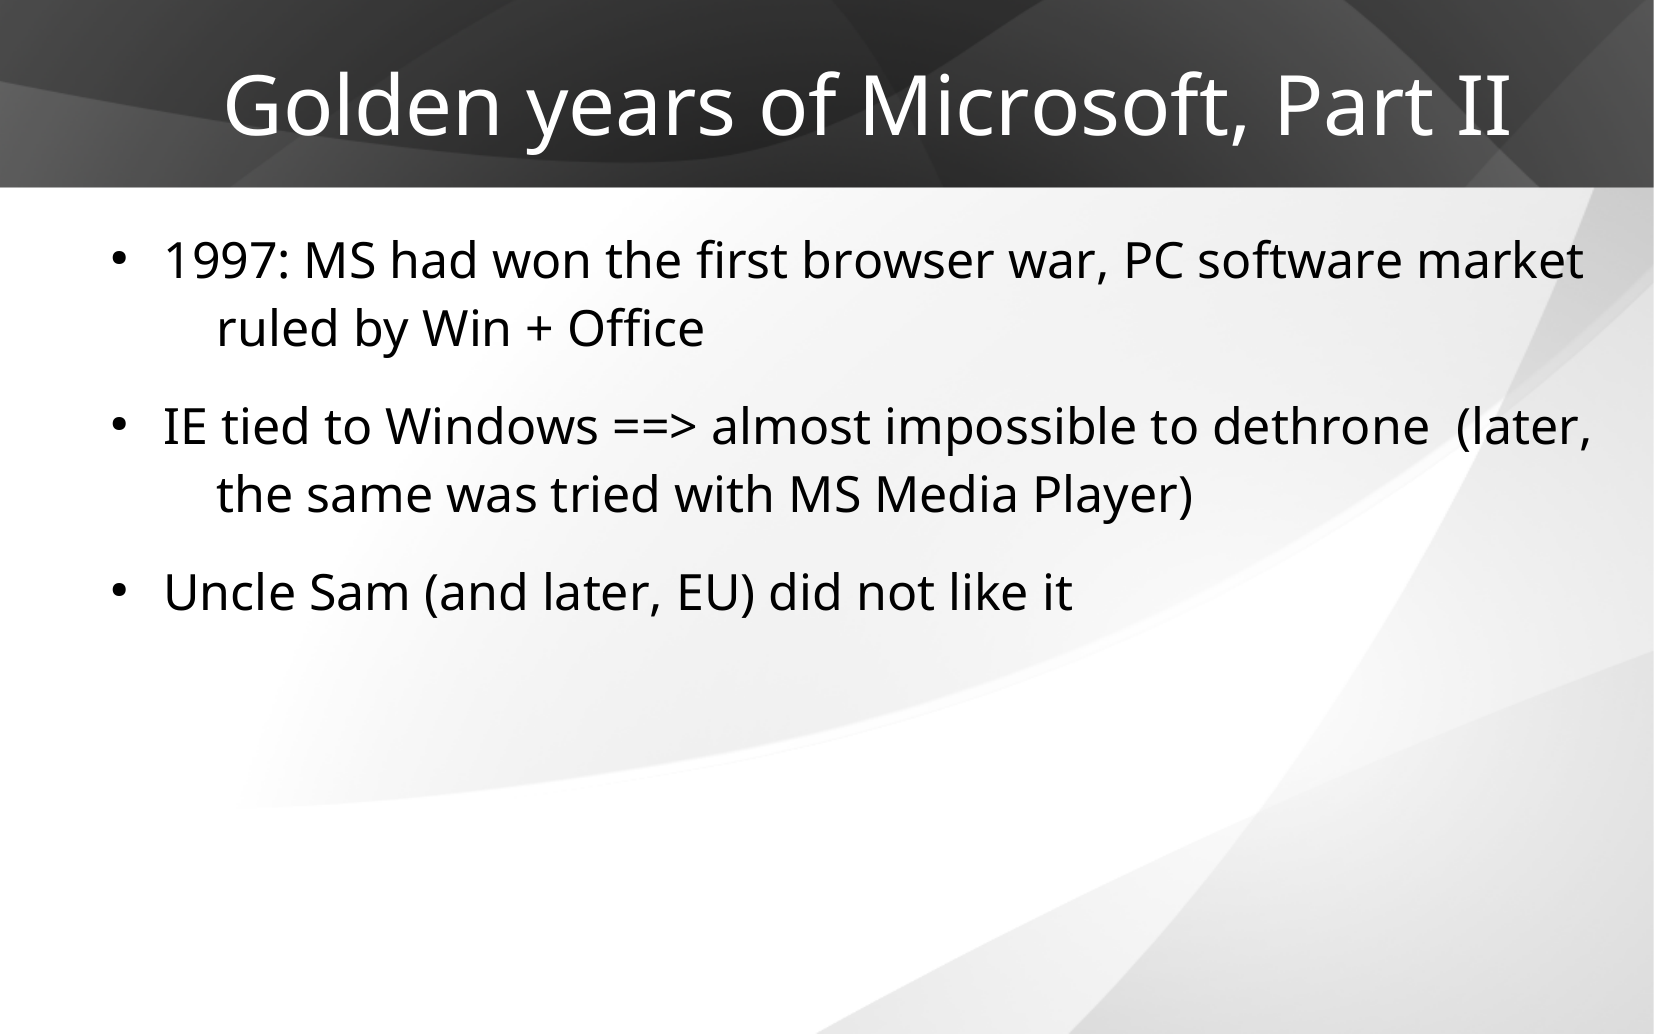

# Golden years of Microsoft, Part II
1997: MS had won the first browser war, PC software market ruled by Win + Office
IE tied to Windows ==> almost impossible to dethrone (later, the same was tried with MS Media Player)
Uncle Sam (and later, EU) did not like it